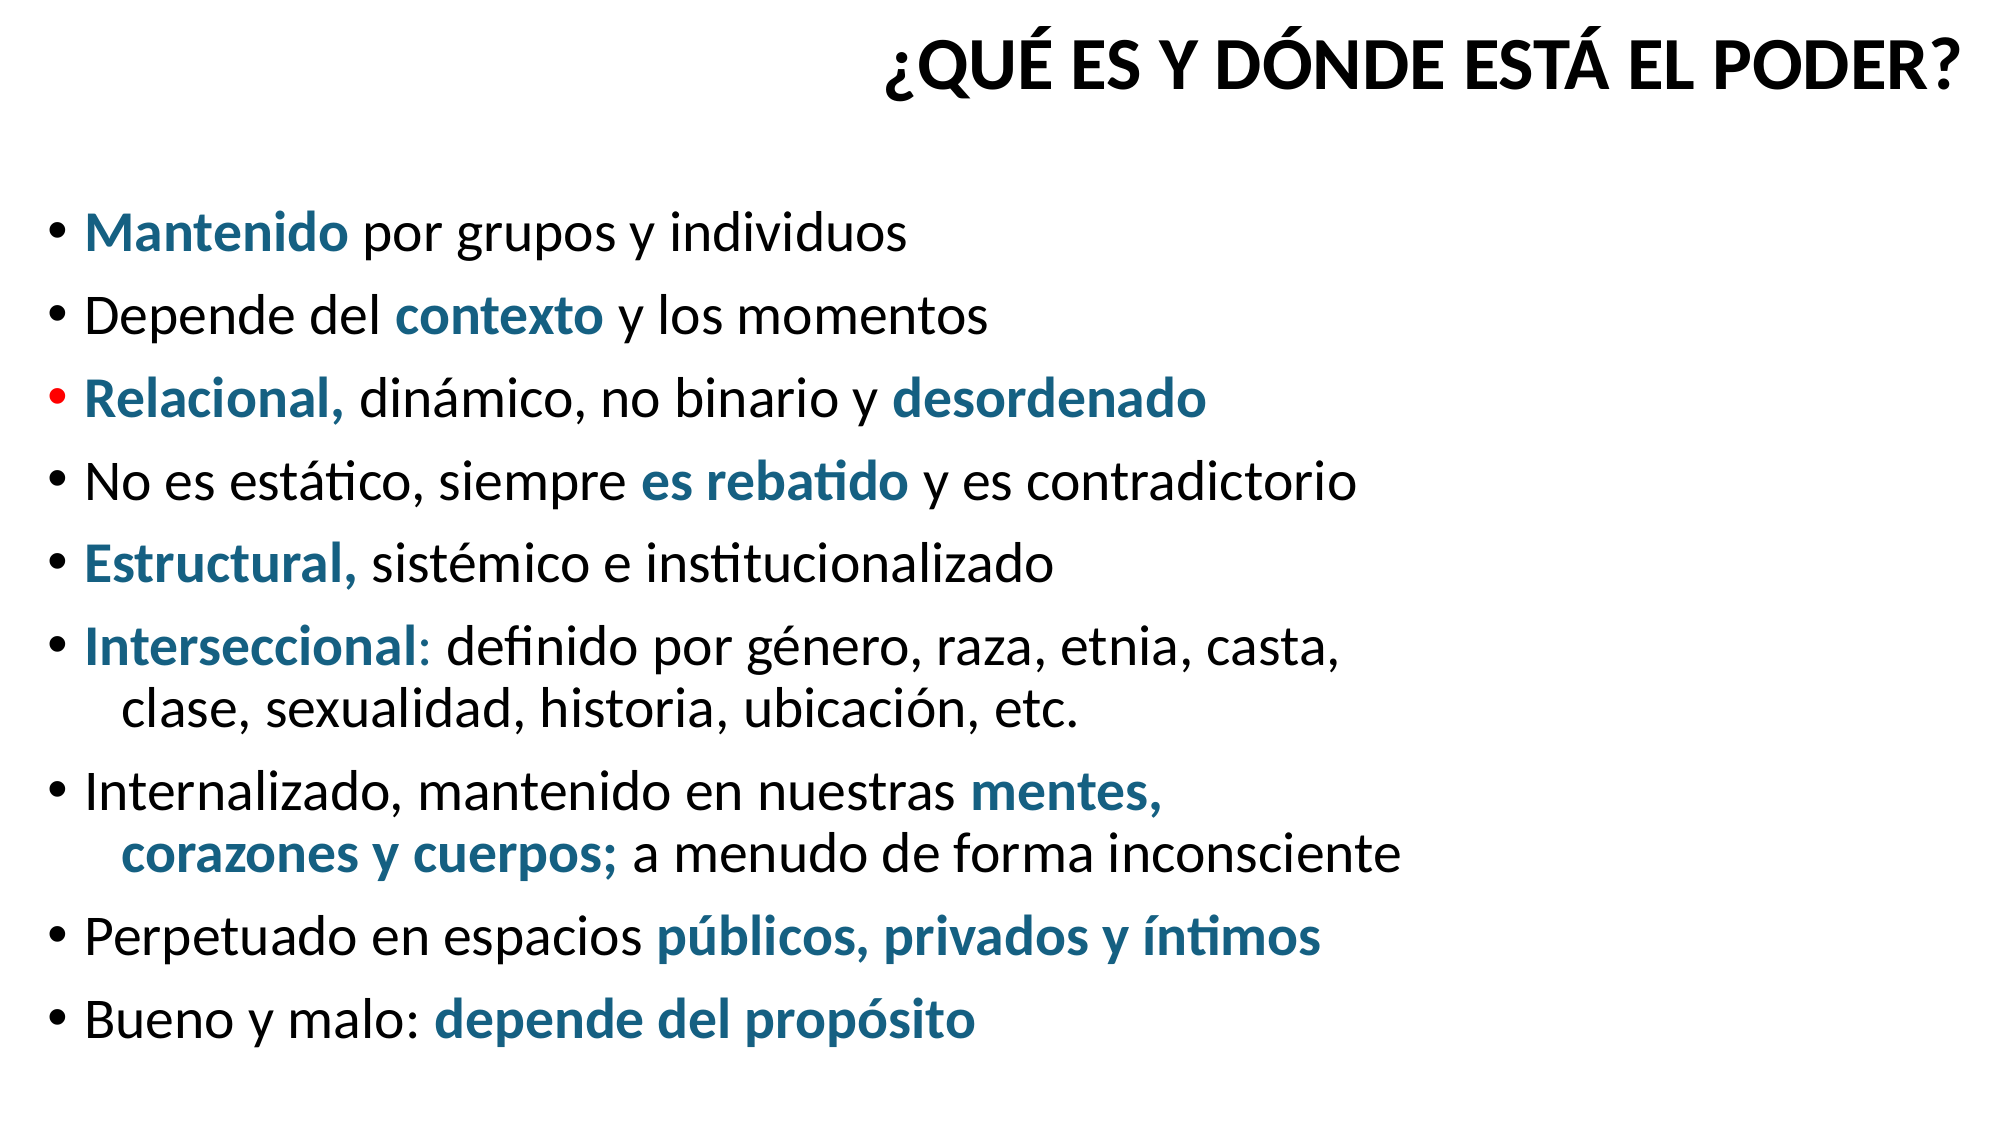

¿QUÉ ES Y DÓNDE ESTÁ EL PODER?
Mantenido por grupos y individuos
Depende del contexto y los momentos
Relacional, dinámico, no binario y desordenado
No es estático, siempre es rebatido y es contradictorio
Estructural, sistémico e institucionalizado
Interseccional: definido por género, raza, etnia, casta, clase, sexualidad, historia, ubicación, etc.
Internalizado, mantenido en nuestras mentes, corazones y cuerpos; a menudo de forma inconsciente
Perpetuado en espacios públicos, privados y íntimos
Bueno y malo: depende del propósito